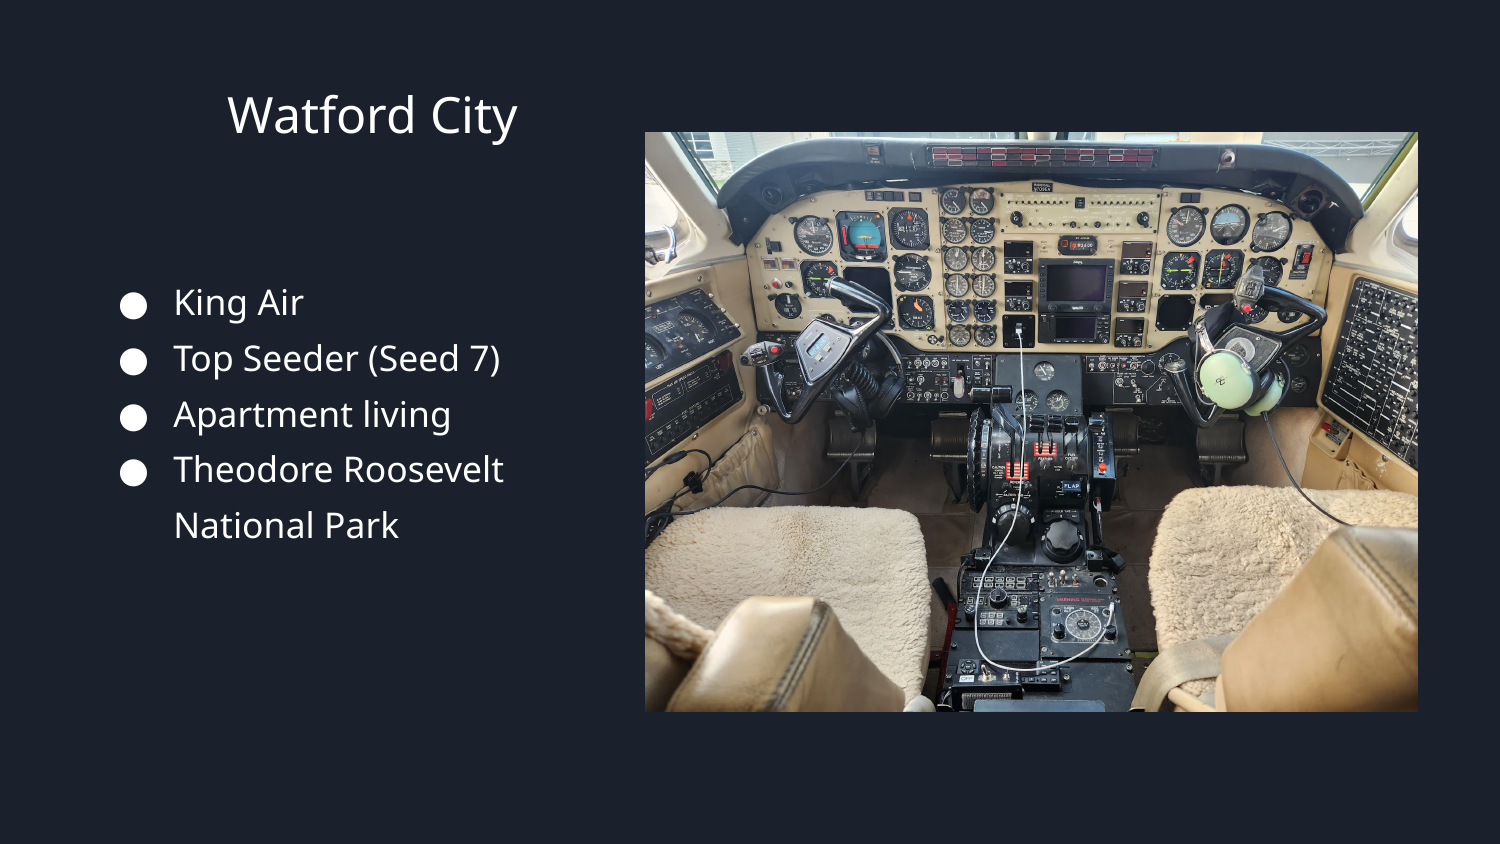

# Watford City
King Air
Top Seeder (Seed 7)
Apartment living
Theodore Roosevelt National Park